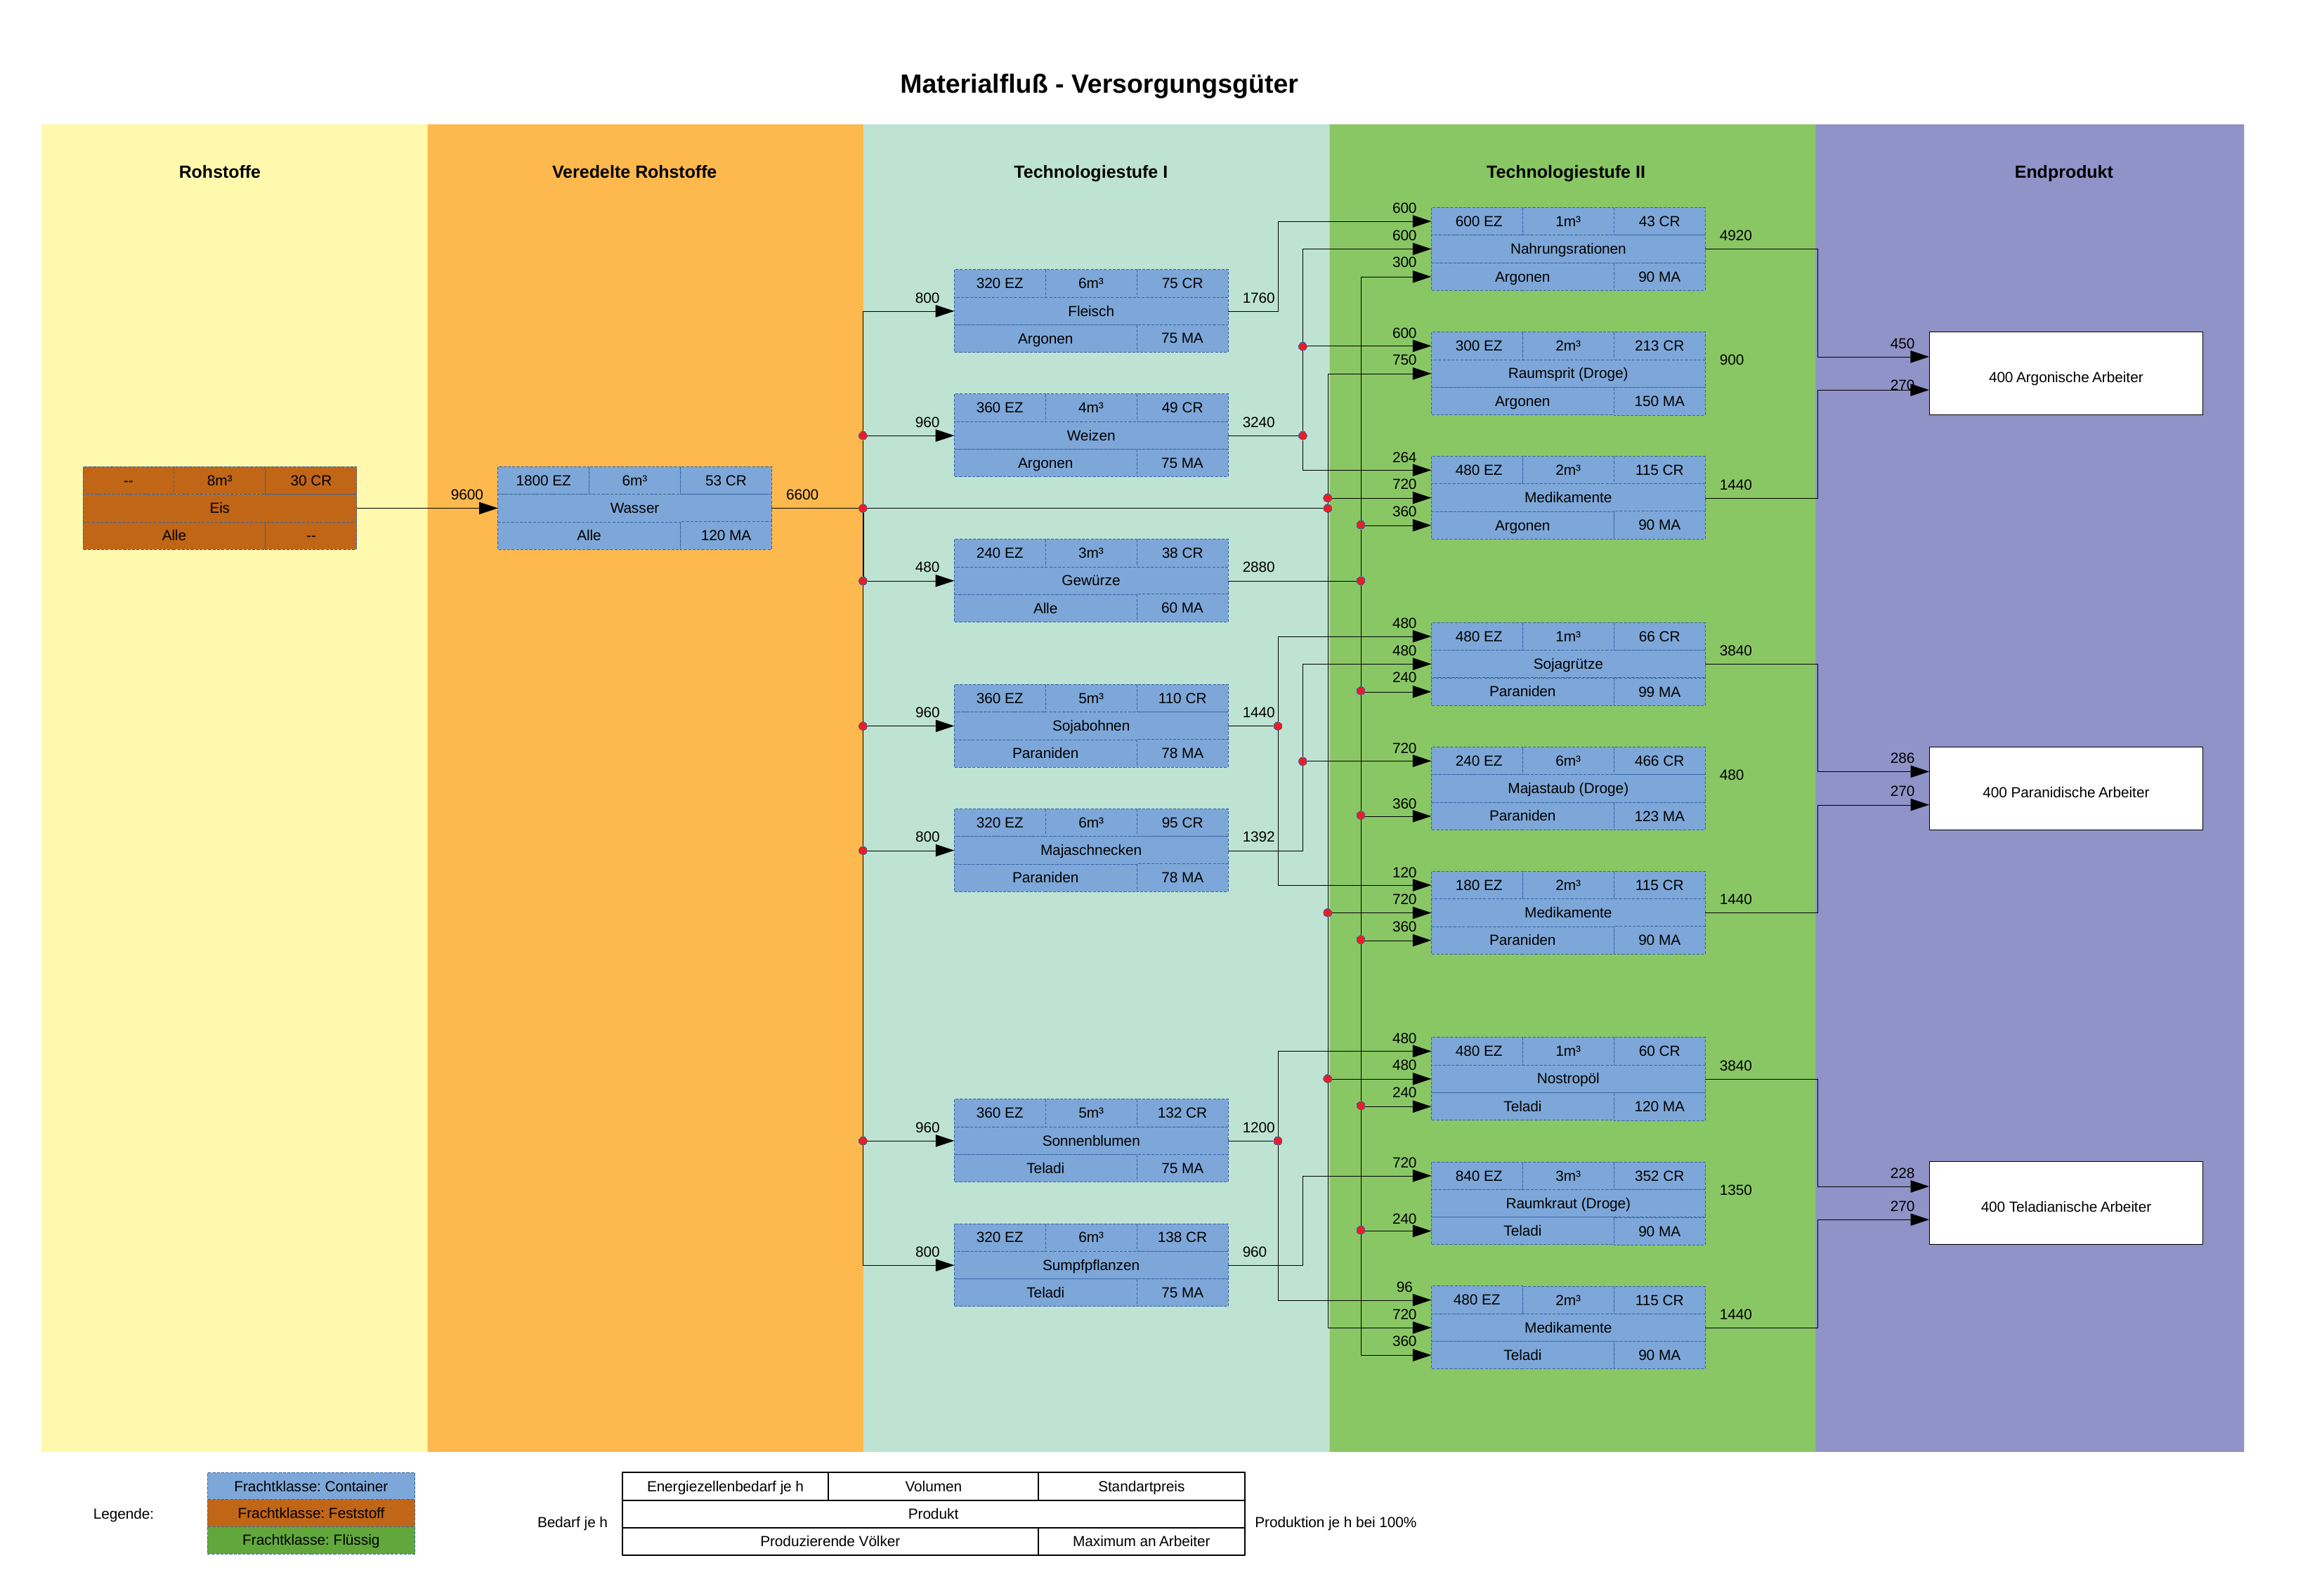

Materialfluß - Versorgungsgüter
Rohstoffe
Veredelte Rohstoffe
Technologiestufe I
Technologiestufe II
Endprodukt
600
 600 EZ
1m³
43 CR
600
4920
Nahrungsrationen
300
Argonen
90 MA
320 EZ
6m³
75 CR
800
1760
Fleisch
600
75 MA
Argonen
450
400 Argonische Arbeiter
 300 EZ
2m³
213 CR
750
900
Raumsprit (Droge)
270
Argonen
150 MA
360 EZ
4m³
49 CR
960
3240
Weizen
264
75 MA
Argonen
 480 EZ
2m³
115 CR
--
8m³
30 CR
1800 EZ
6m³
53 CR
720
1440
9600
6600
Medikamente
Eis
Wasser
360
90 MA
Argonen
120 MA
Alle
--
Alle
240 EZ
3m³
38 CR
480
2880
Gewürze
60 MA
Alle
480
 480 EZ
1m³
66 CR
480
3840
Sojagrütze
240
Paraniden
99 MA
360 EZ
5m³
110 CR
960
1440
Sojabohnen
720
78 MA
Paraniden
286
400 Paranidische Arbeiter
 240 EZ
6m³
466 CR
480
Majastaub (Droge)
270
360
Paraniden
123 MA
320 EZ
6m³
95 CR
800
1392
Majaschnecken
120
78 MA
Paraniden
 180 EZ
2m³
115 CR
720
1440
Medikamente
360
90 MA
Paraniden
480
 480 EZ
1m³
60 CR
480
3840
Nostropöl
240
Teladi
120 MA
360 EZ
5m³
132 CR
960
1200
Sonnenblumen
720
75 MA
Teladi
228
400 Teladianische Arbeiter
 840 EZ
3m³
352 CR
1350
Raumkraut (Droge)
270
240
Teladi
90 MA
320 EZ
6m³
138 CR
800
960
Sumpfpflanzen
 96
75 MA
Teladi
480 EZ
2m³
115 CR
720
1440
Medikamente
360
90 MA
Teladi
Frachtklasse: Container
Energiezellenbedarf je h
Volumen
Standartpreis
Frachtklasse: Feststoff
Produkt
Legende:
Produktion je h bei 100%
Bedarf je h
Frachtklasse: Flüssig
Maximum an Arbeiter
Produzierende Völker